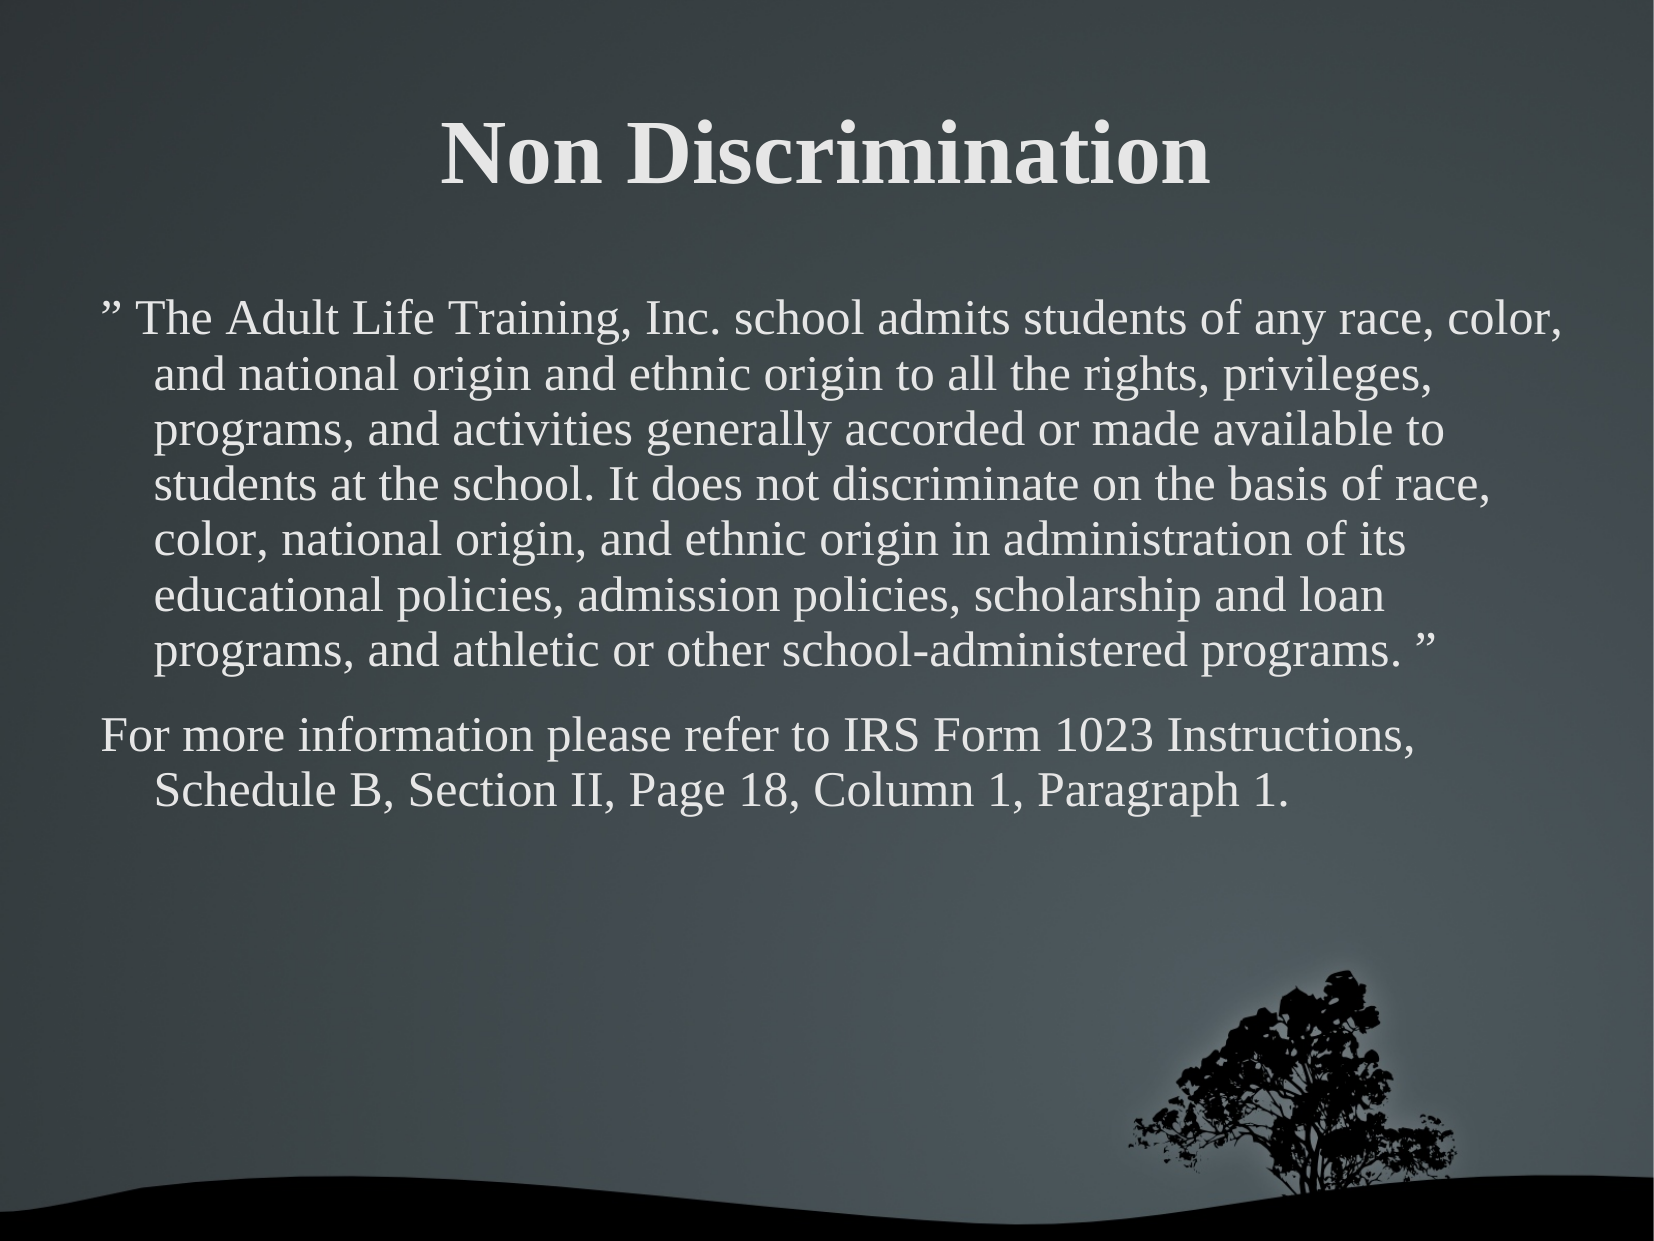

# Non Discrimination
” The Adult Life Training, Inc. school admits students of any race, color, and national origin and ethnic origin to all the rights, privileges, programs, and activities generally accorded or made available to students at the school. It does not discriminate on the basis of race, color, national origin, and ethnic origin in administration of its educational policies, admission policies, scholarship and loan programs, and athletic or other school-administered programs. ”
For more information please refer to IRS Form 1023 Instructions, Schedule B, Section II, Page 18, Column 1, Paragraph 1.